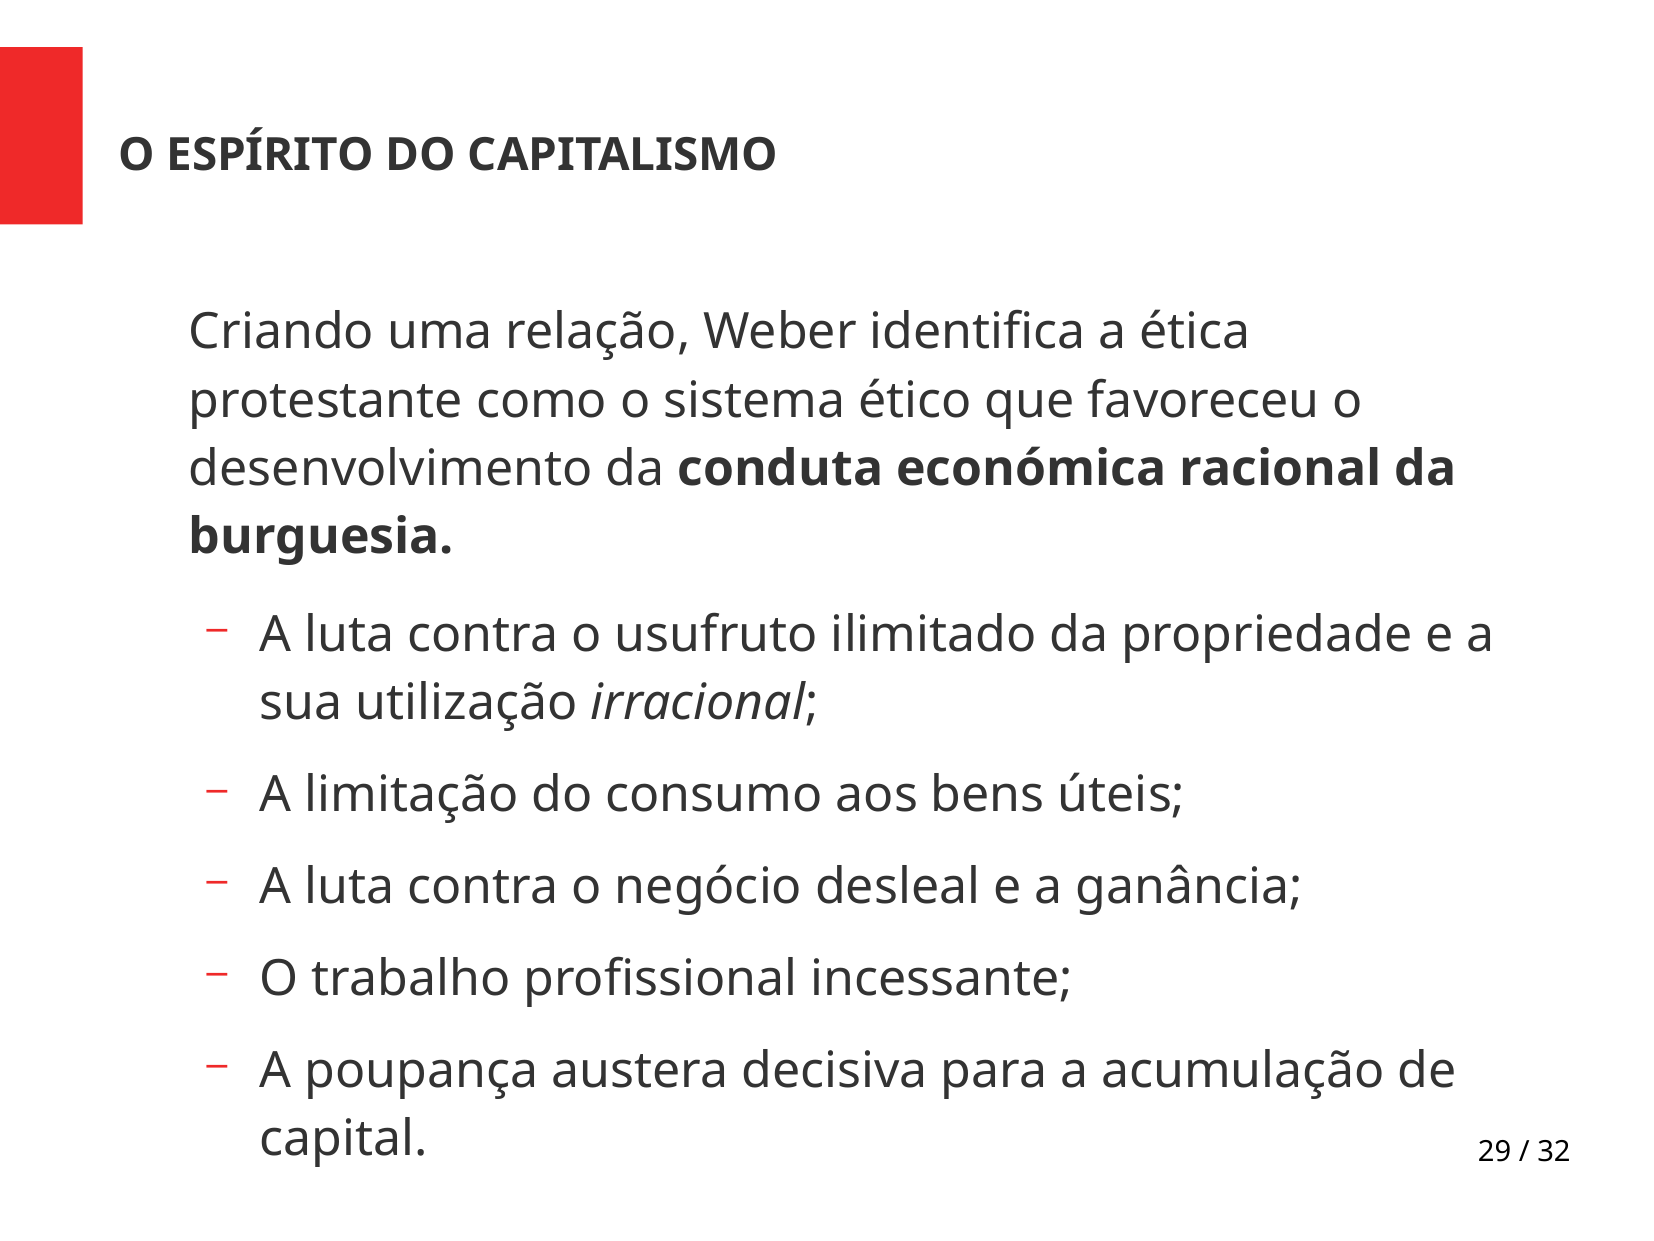

# O ESPÍRITO DO CAPITALISMO
Criando uma relação, Weber identifica a ética protestante como o sistema ético que favoreceu o desenvolvimento da conduta económica racional da burguesia.
A luta contra o usufruto ilimitado da propriedade e a sua utilização irracional;
A limitação do consumo aos bens úteis;
A luta contra o negócio desleal e a ganância;
O trabalho profissional incessante;
A poupança austera decisiva para a acumulação de capital.
29